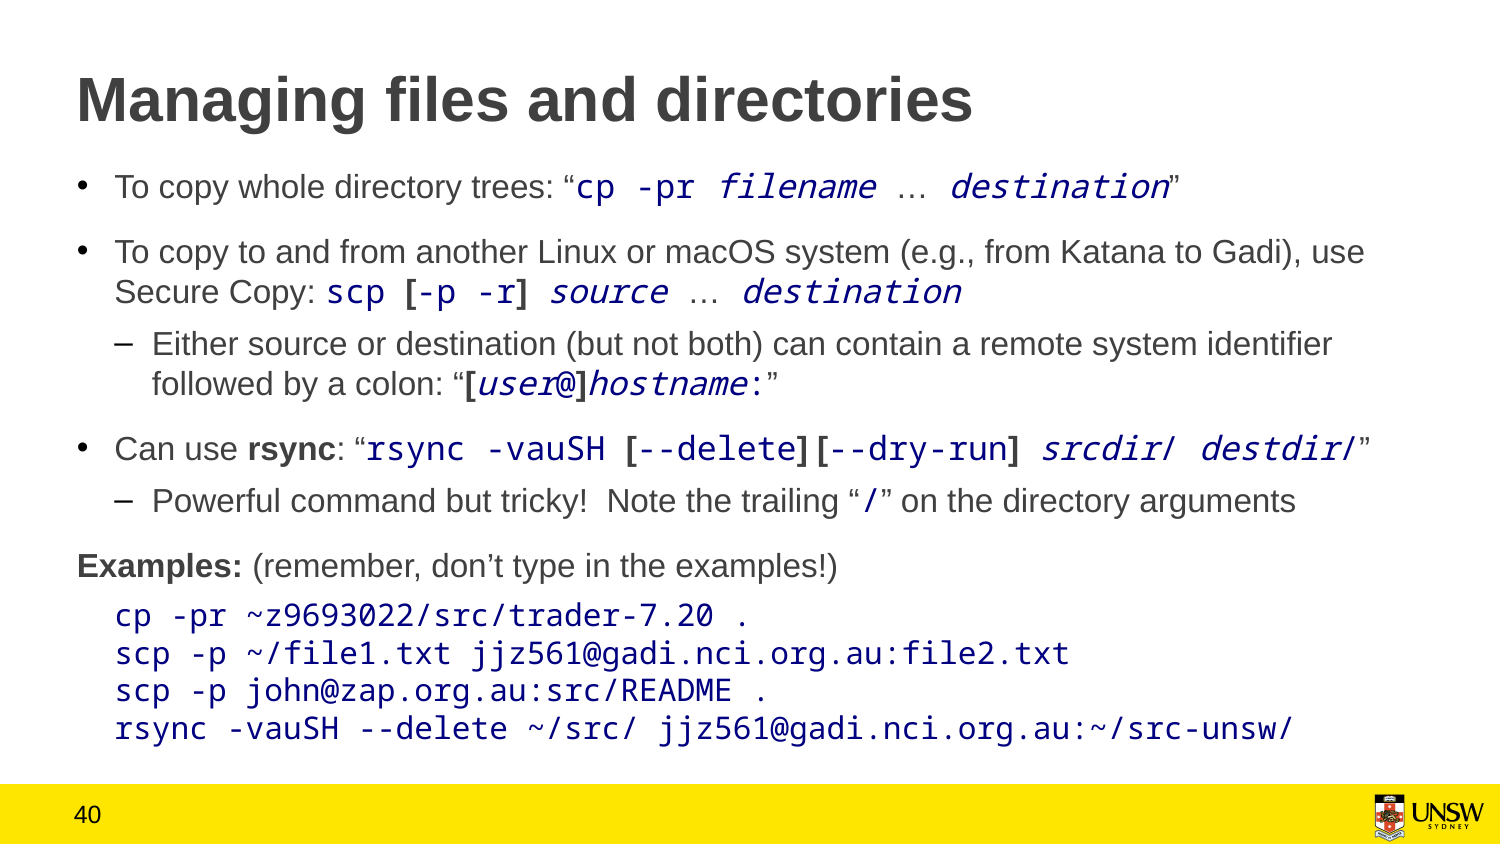

# Managing files and directories
To copy whole directory trees: “cp -pr filename … destination”
To copy to and from another Linux or macOS system (e.g., from Katana to Gadi), use Secure Copy: scp [-p -r] source … destination
Either source or destination (but not both) can contain a remote system identifier followed by a colon: “[user@]hostname:”
Can use rsync: “rsync -vauSH [--delete] [--dry-run] srcdir/ destdir/”
Powerful command but tricky! Note the trailing “/” on the directory arguments
Examples: (remember, don’t type in the examples!)
cp -pr ~z9693022/src/trader-7.20 .
scp -p ~/file1.txt jjz561@gadi.nci.org.au:file2.txt
scp -p john@zap.org.au:src/README .
rsync -vauSH --delete ~/src/ jjz561@gadi.nci.org.au:~/src-unsw/